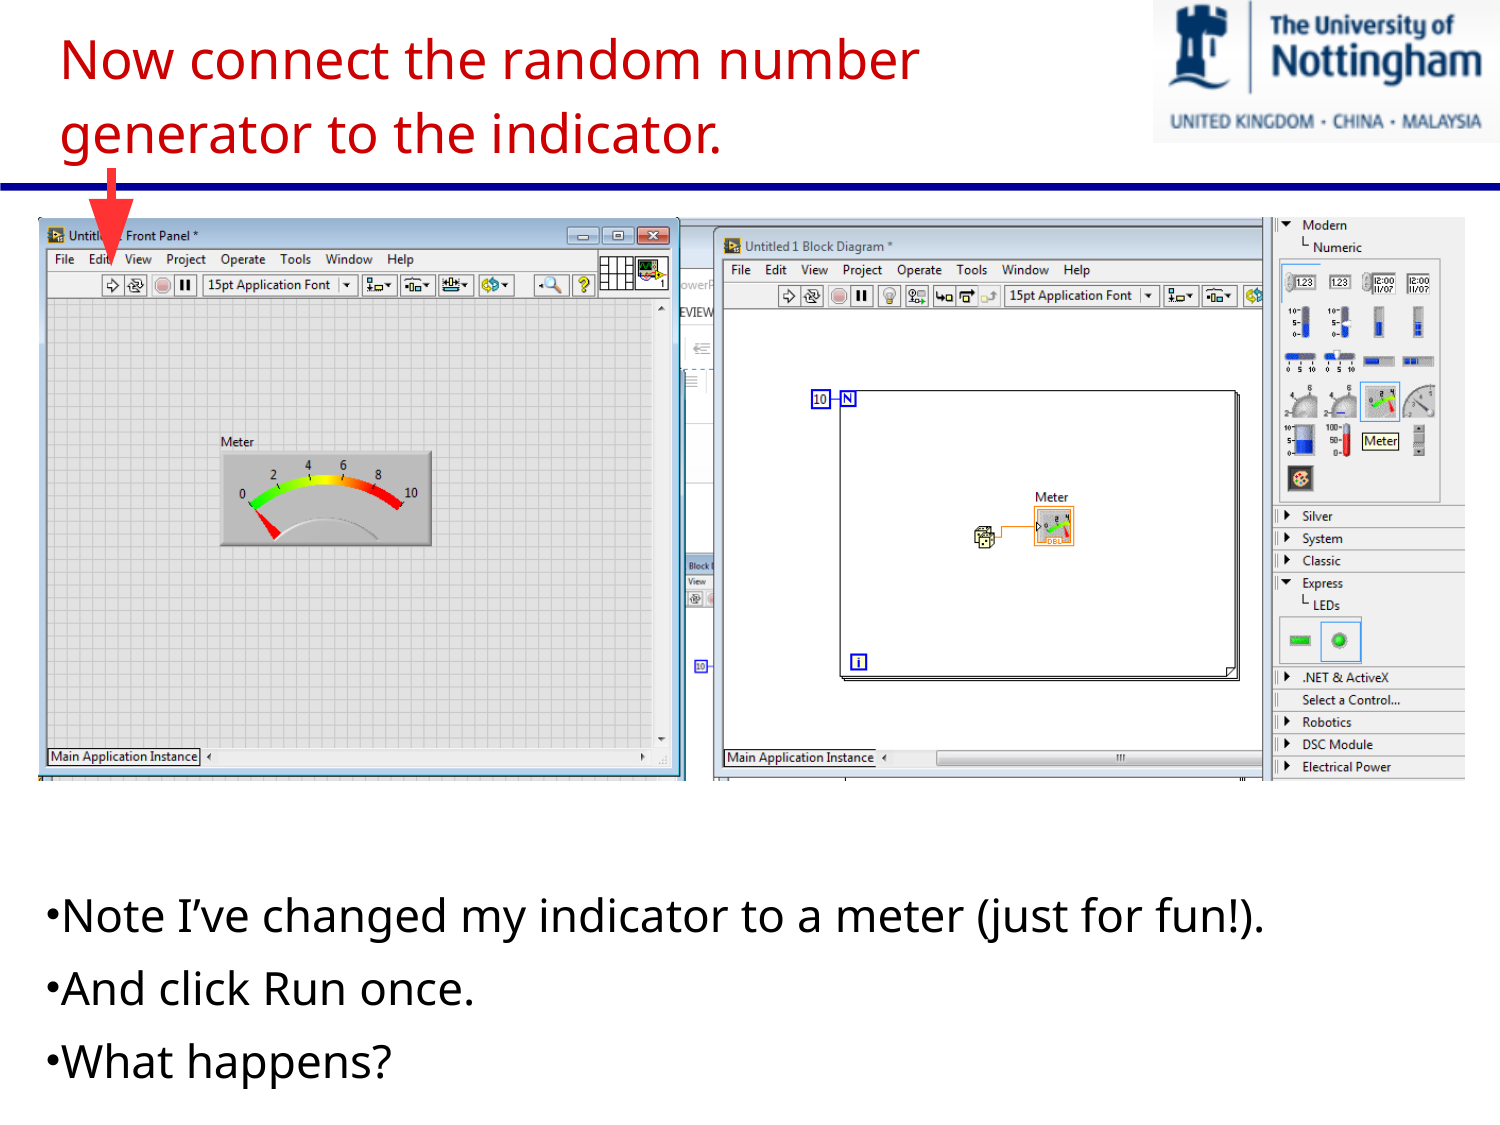

# Now connect the random number generator to the indicator.
Note I’ve changed my indicator to a meter (just for fun!).
And click Run once.
What happens?